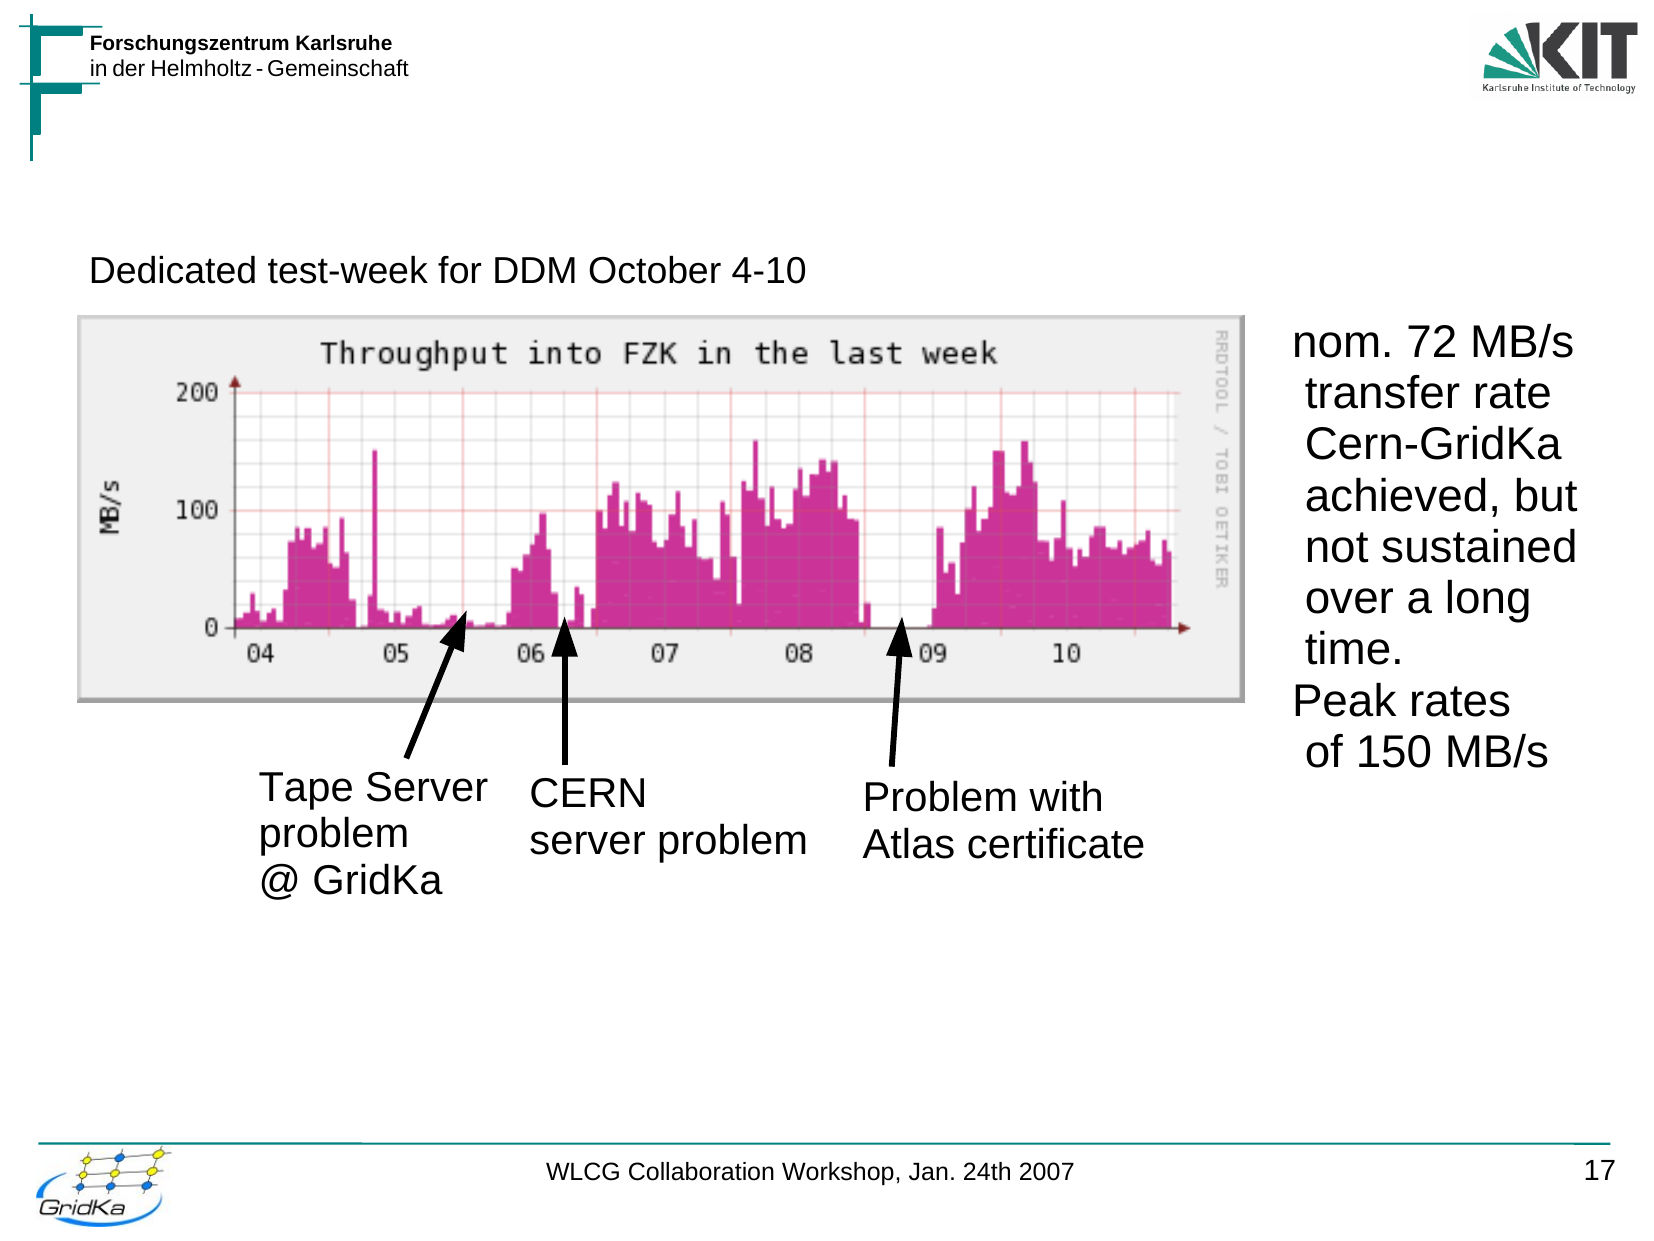

Dedicated test-week for DDM October 4-10
 nom. 72 MB/s
 transfer rate
 Cern-GridKa
 achieved, but
 not sustained
 over a long
 time.
 Peak rates
 of 150 MB/s
Tape Server
problem
@ GridKa
CERN
server problem
Problem with
Atlas certificate